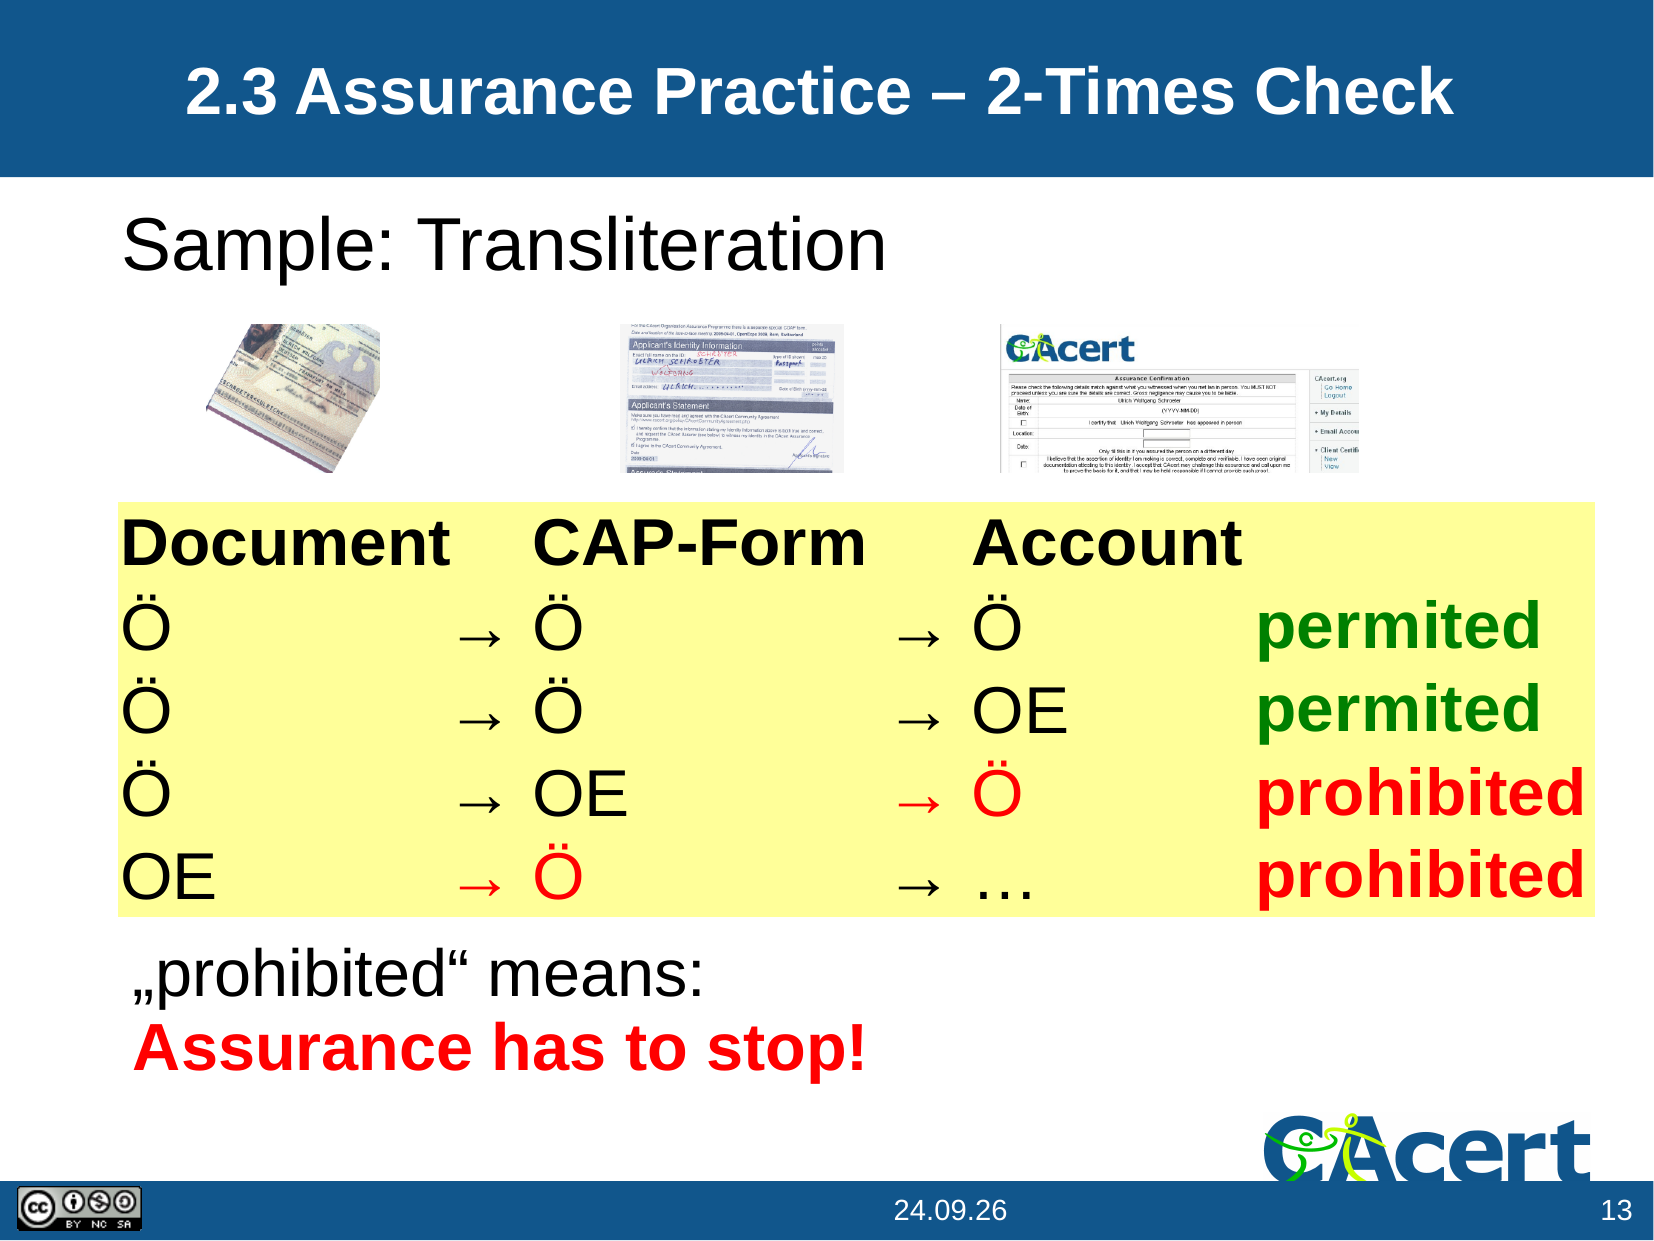

# 2.3 Assurance Practice – 2-Times Check
Sample: Transliteration
„prohibited“ means:
Assurance has to stop!